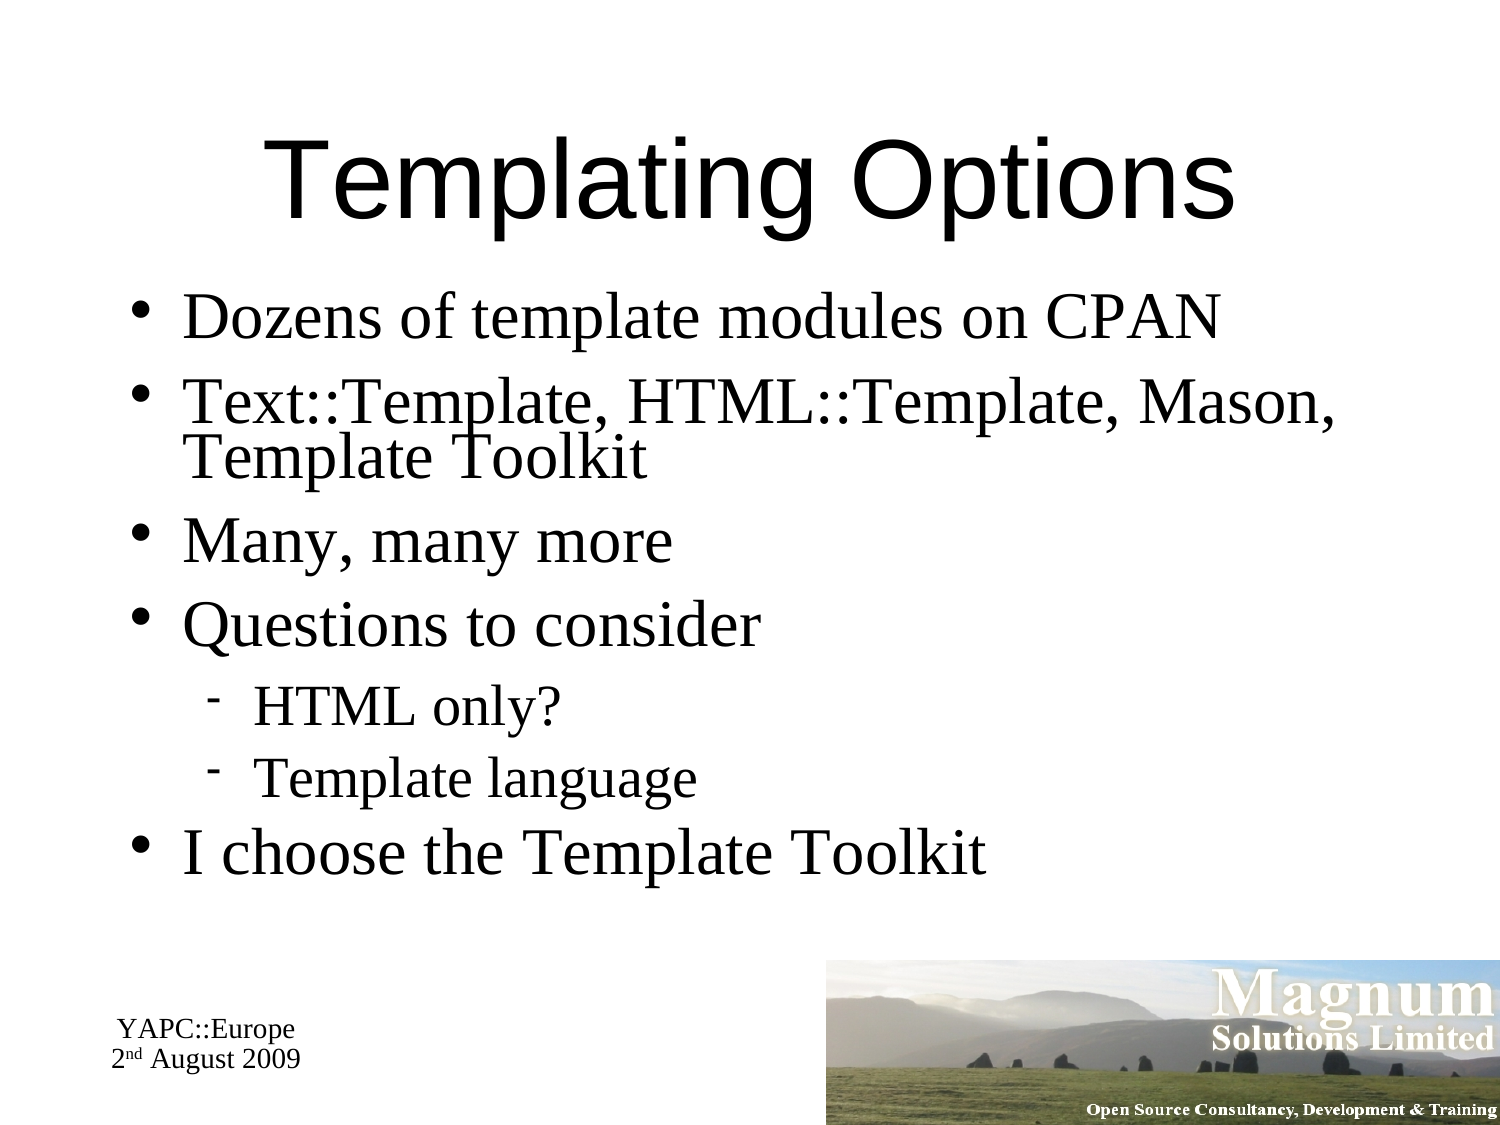

# Templating Options
Dozens of template modules on CPAN
Text::Template, HTML::Template, Mason, Template Toolkit
Many, many more
Questions to consider
HTML only?
Template language
I choose the Template Toolkit
114